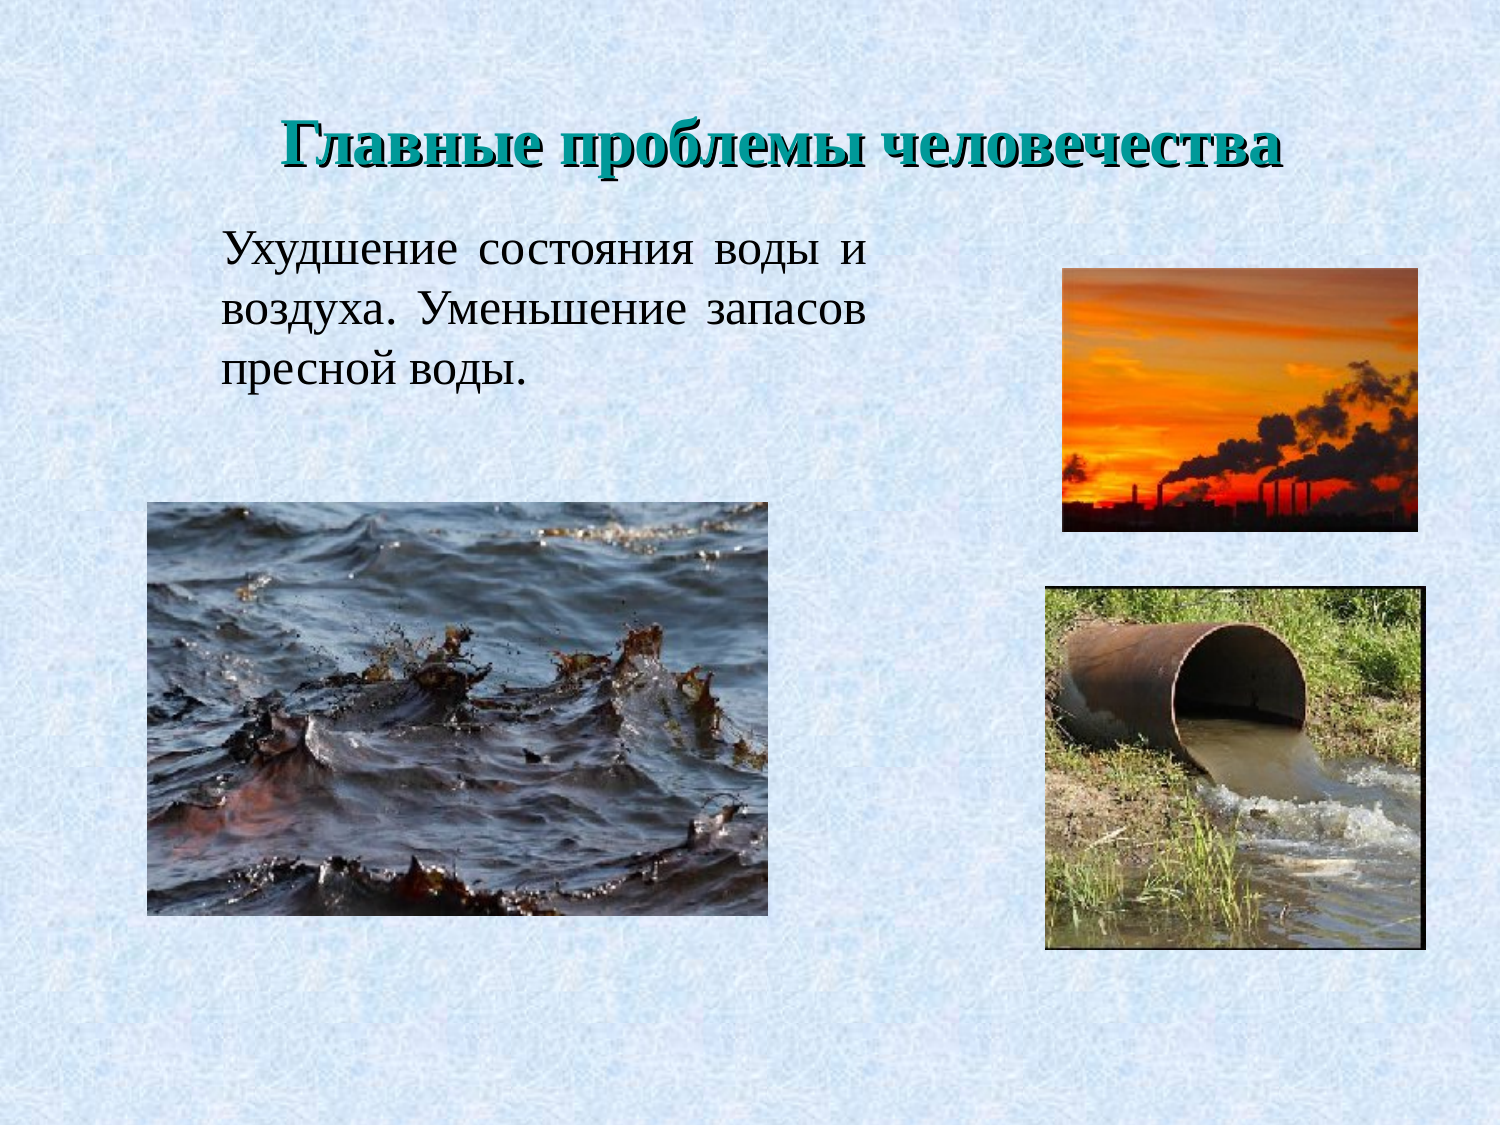

Главные проблемы человечества
Ухудшение состояния воды и воздуха. Уменьшение запасов пресной воды.